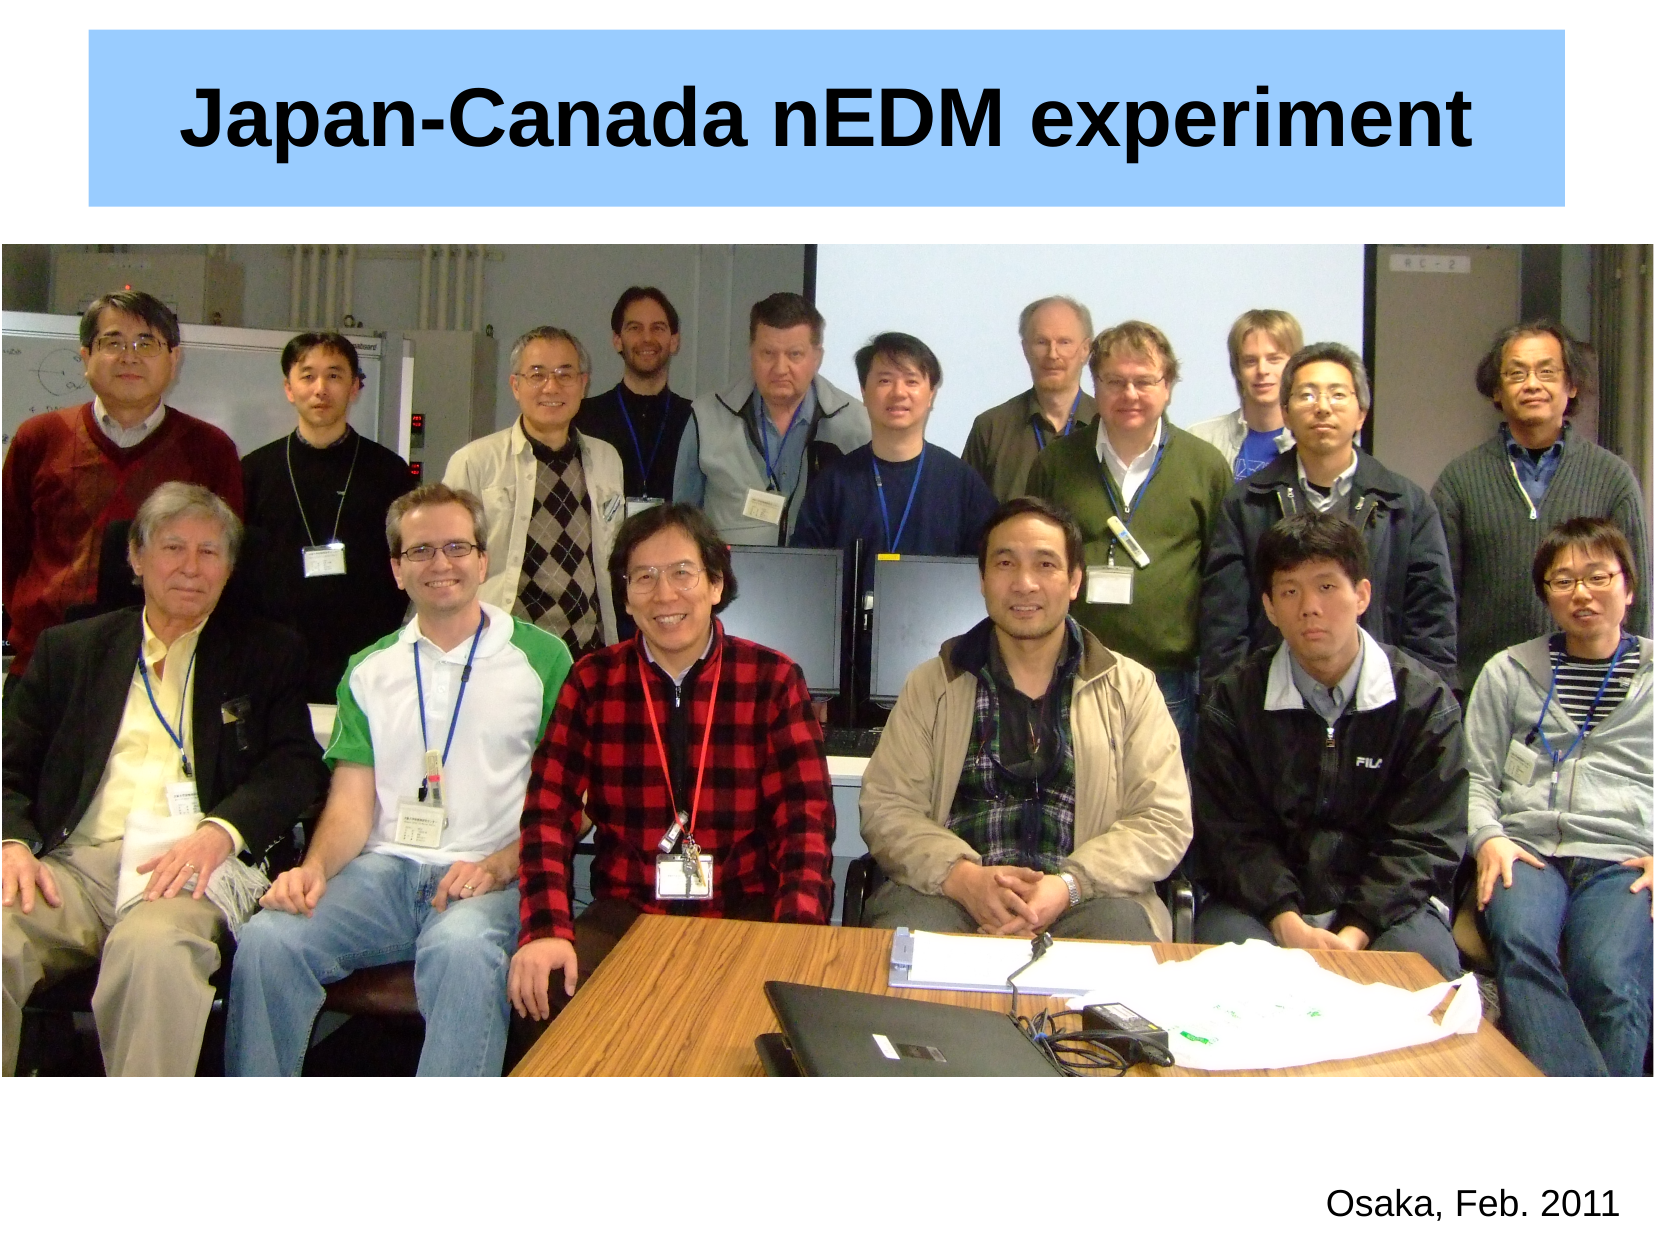

# Japan-Canada nEDM experiment
Osaka, Feb. 2011